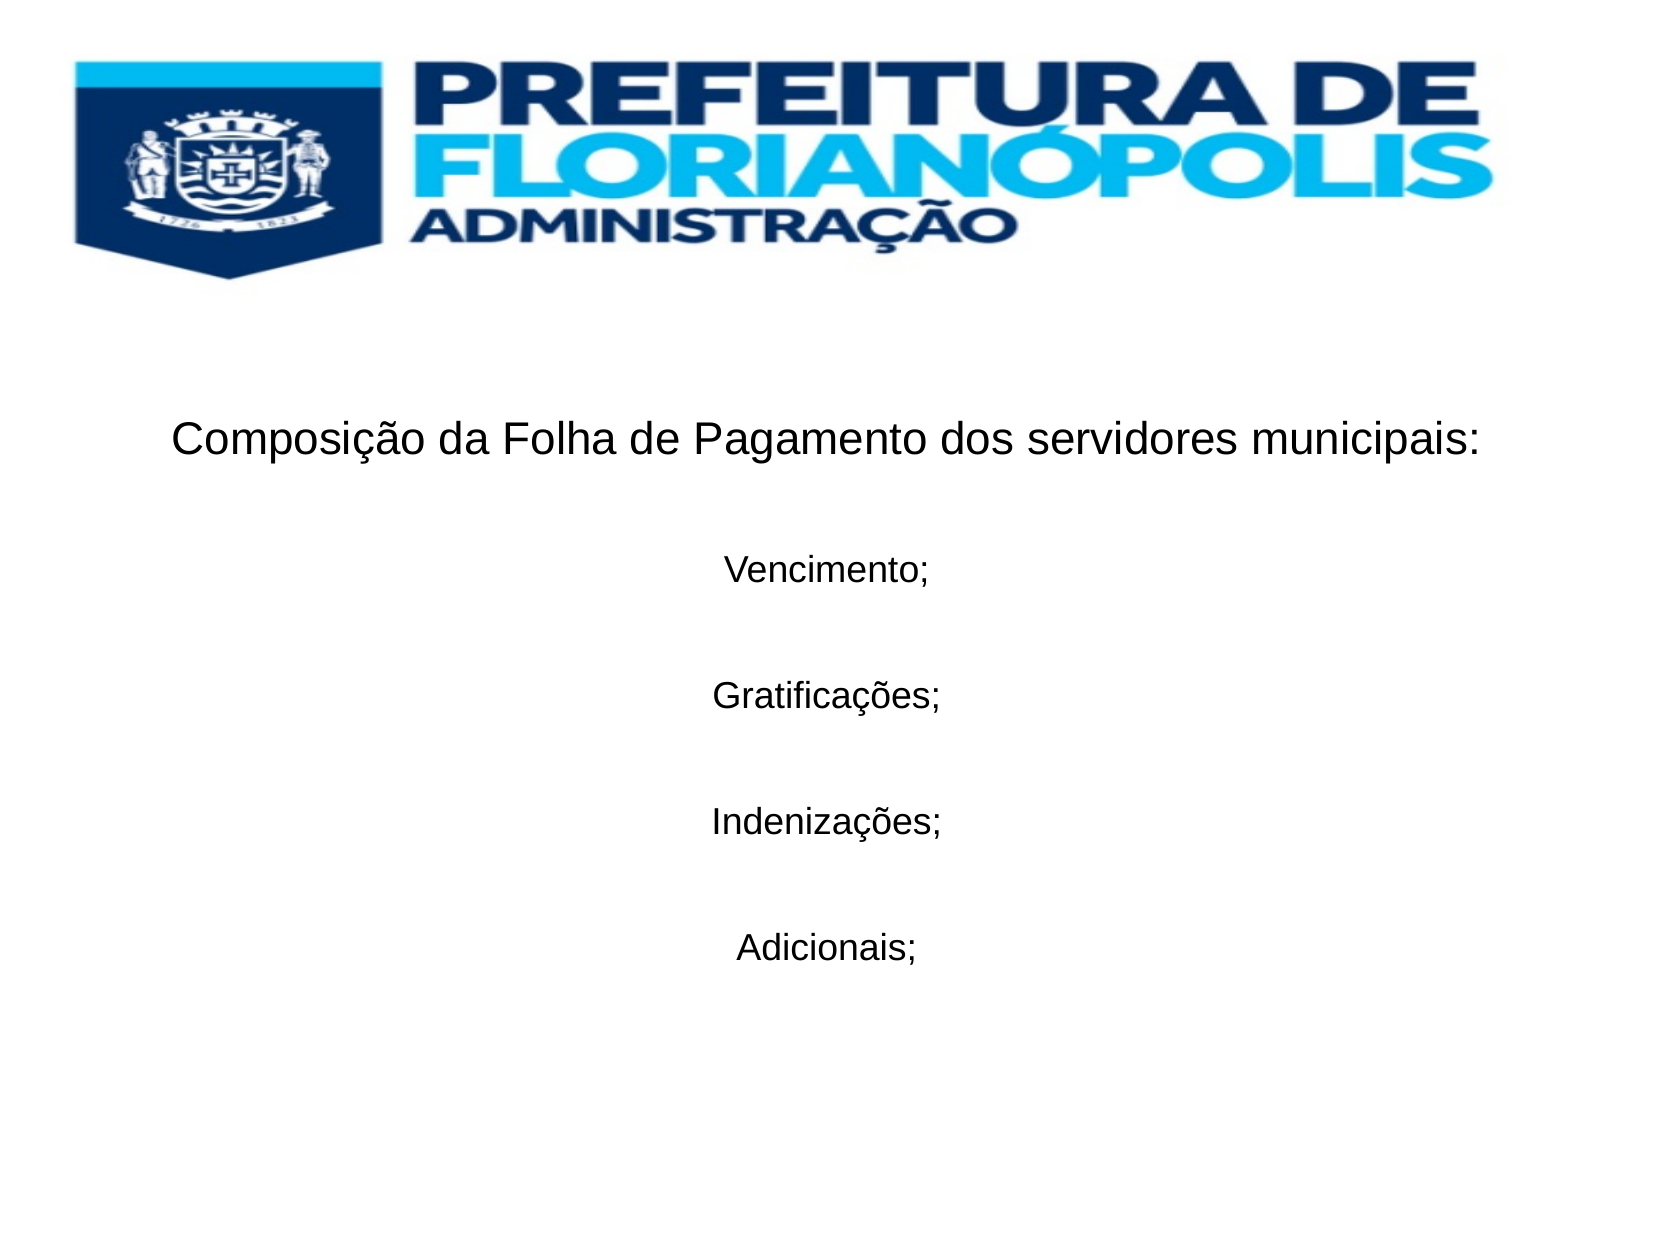

Composição da Folha de Pagamento dos servidores municipais:
Vencimento;
Gratificações;
Indenizações;
Adicionais;